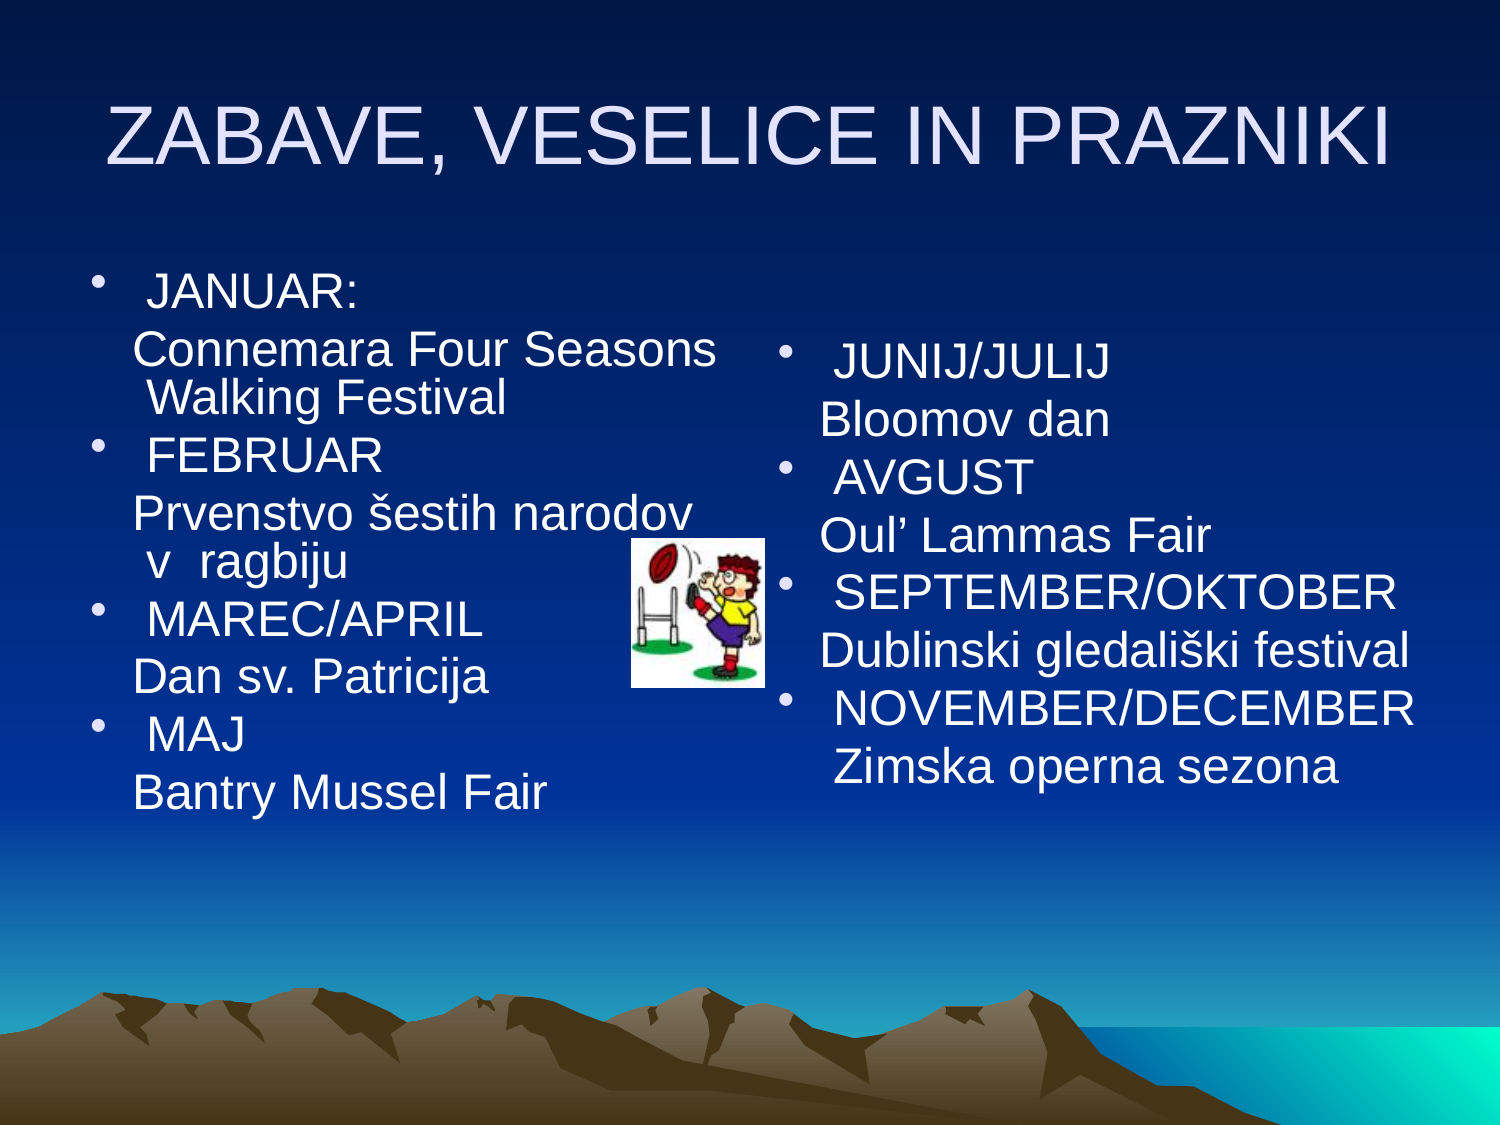

# ZABAVE, VESELICE IN PRAZNIKI
JANUAR:
 Connemara Four Seasons Walking Festival
FEBRUAR
 Prvenstvo šestih narodov v ragbiju
MAREC/APRIL
 Dan sv. Patricija
MAJ
 Bantry Mussel Fair
JUNIJ/JULIJ
 Bloomov dan
AVGUST
 Oul’ Lammas Fair
SEPTEMBER/OKTOBER
 Dublinski gledališki festival
NOVEMBER/DECEMBER
 Zimska operna sezona